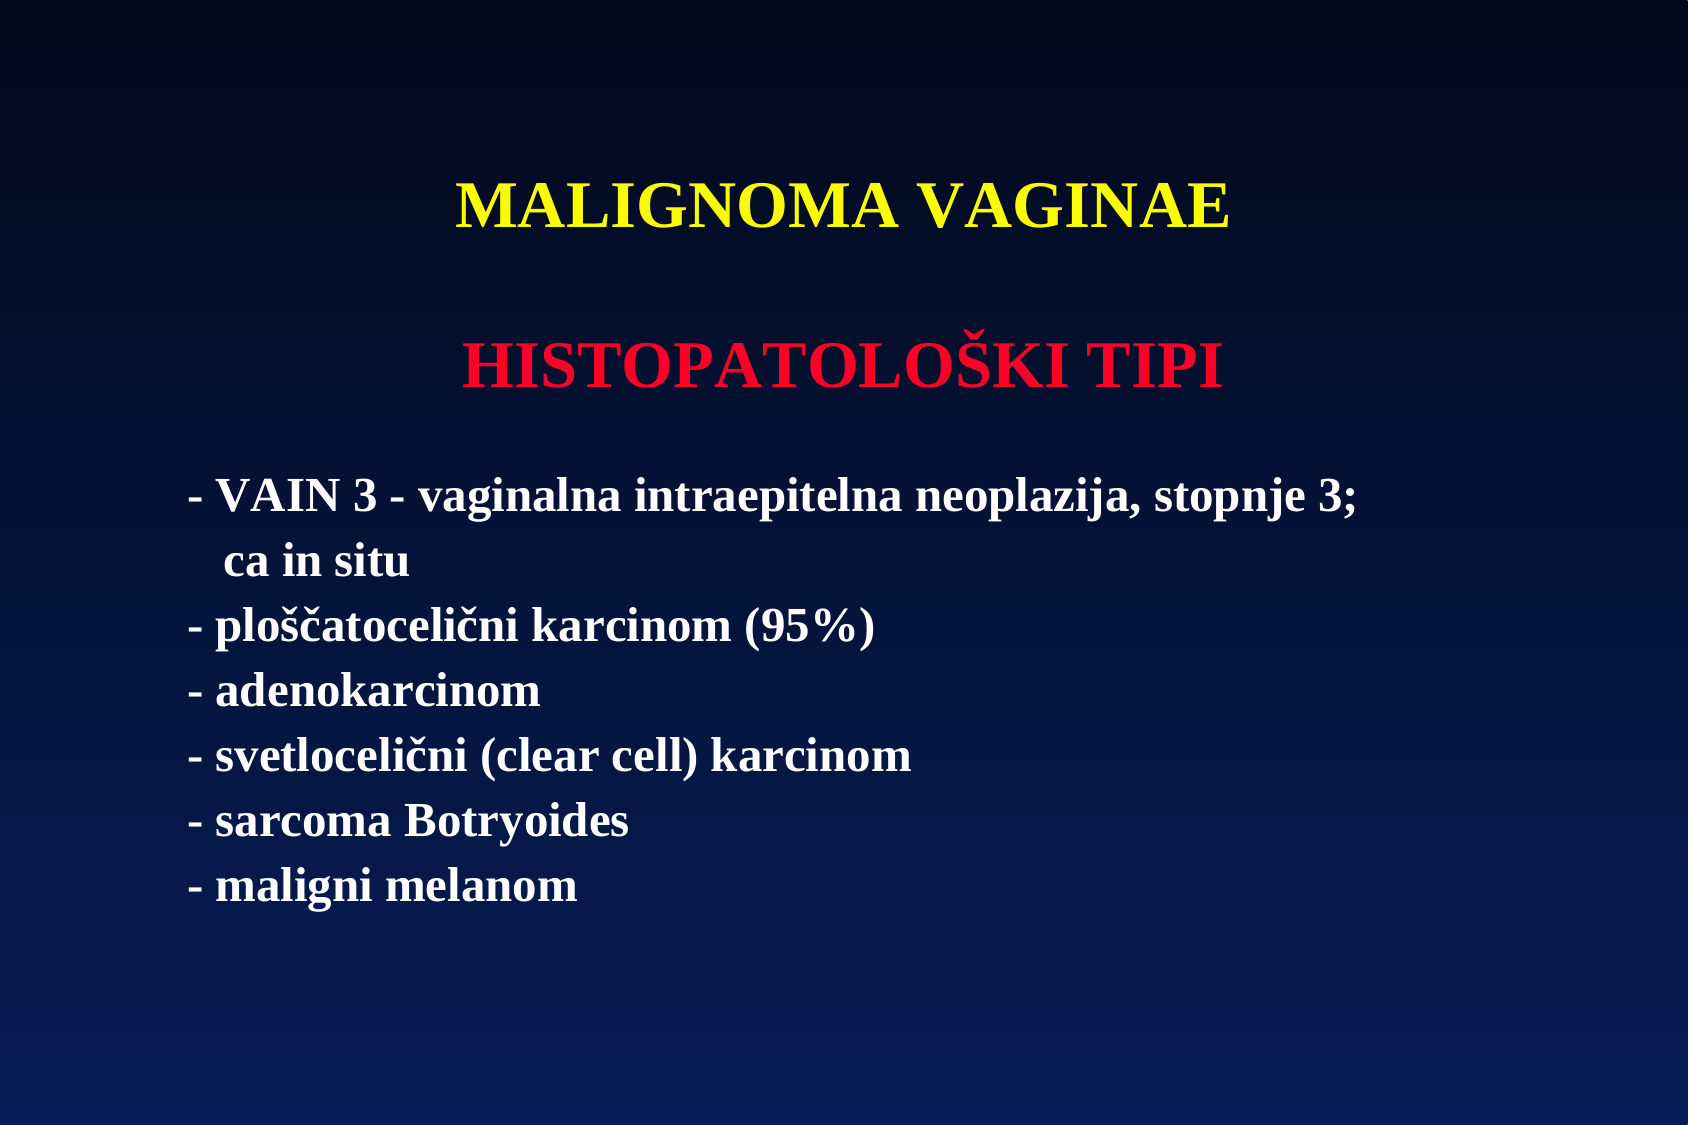

# MALIGNOMA VAGINAE HISTOPATOLOŠKI TIPI
	- VAIN 3 - vaginalna intraepitelna neoplazija, stopnje 3;
	 ca in situ
	- ploščatocelični karcinom (95%)
	- adenokarcinom
	- svetlocelični (clear cell) karcinom
	- sarcoma Botryoides
	- maligni melanom